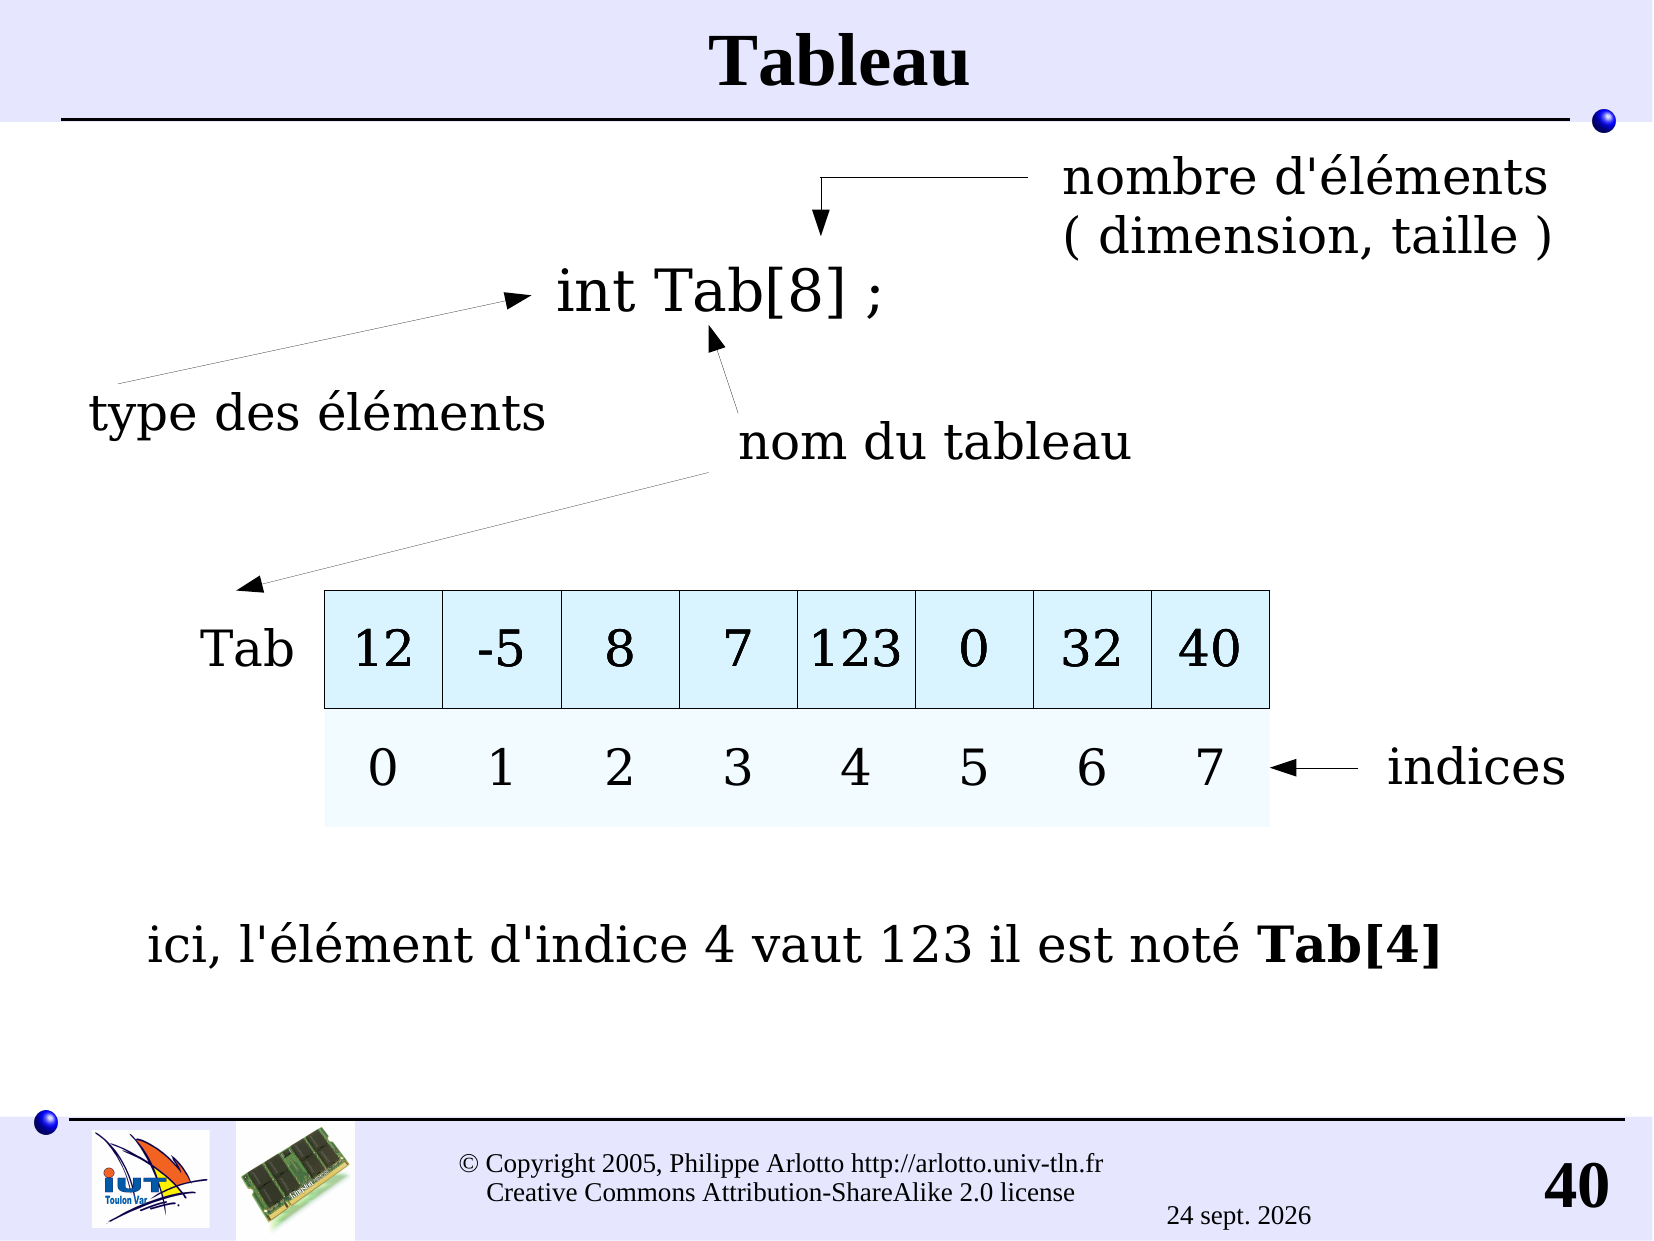

# Tableau
nombre d'éléments
( dimension, taille )
int Tab[8] ;
type des éléments
nom du tableau
12
12
12
-5
-5
-5
8
8
8
7
7
7
123
123
123
0
0
0
32
32
32
40
40
40
Tab
0
1
2
3
4
5
6
7
indices
ici, l'élément d'indice 4 vaut 123 il est noté Tab[4]